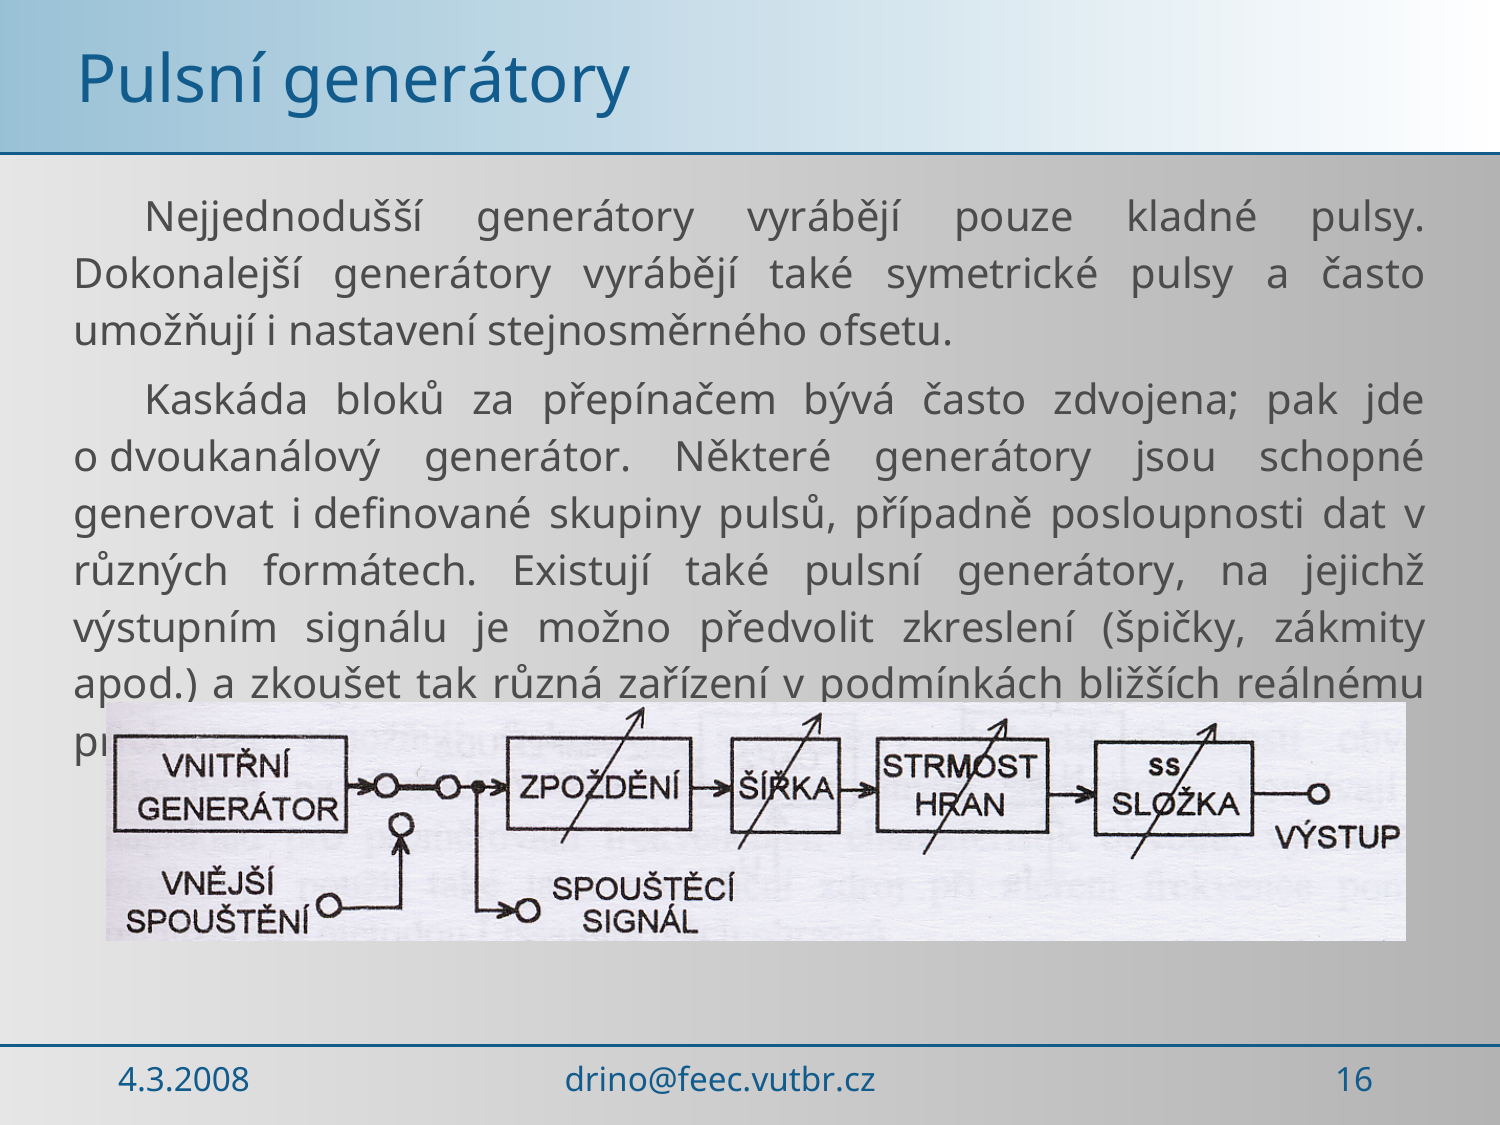

# Pulsní generátory
Nejjednodušší generátory vyrábějí pouze kladné pulsy. Dokonalejší generátory vyrábějí také symetrické pulsy a často umožňují i nastavení stejnosměrného ofsetu.
Kaskáda bloků za přepínačem bývá často zdvojena; pak jde o dvoukanálový generátor. Některé generátory jsou schopné generovat i definované skupiny pulsů, případně posloupnosti dat v různých formátech. Existují také pulsní generátory, na jejichž výstupním signálu je možno předvolit zkreslení (špičky, zákmity apod.) a zkoušet tak různá zařízení v podmínkách bližších reálnému provozu.
4.3.2008
drino@feec.vutbr.cz